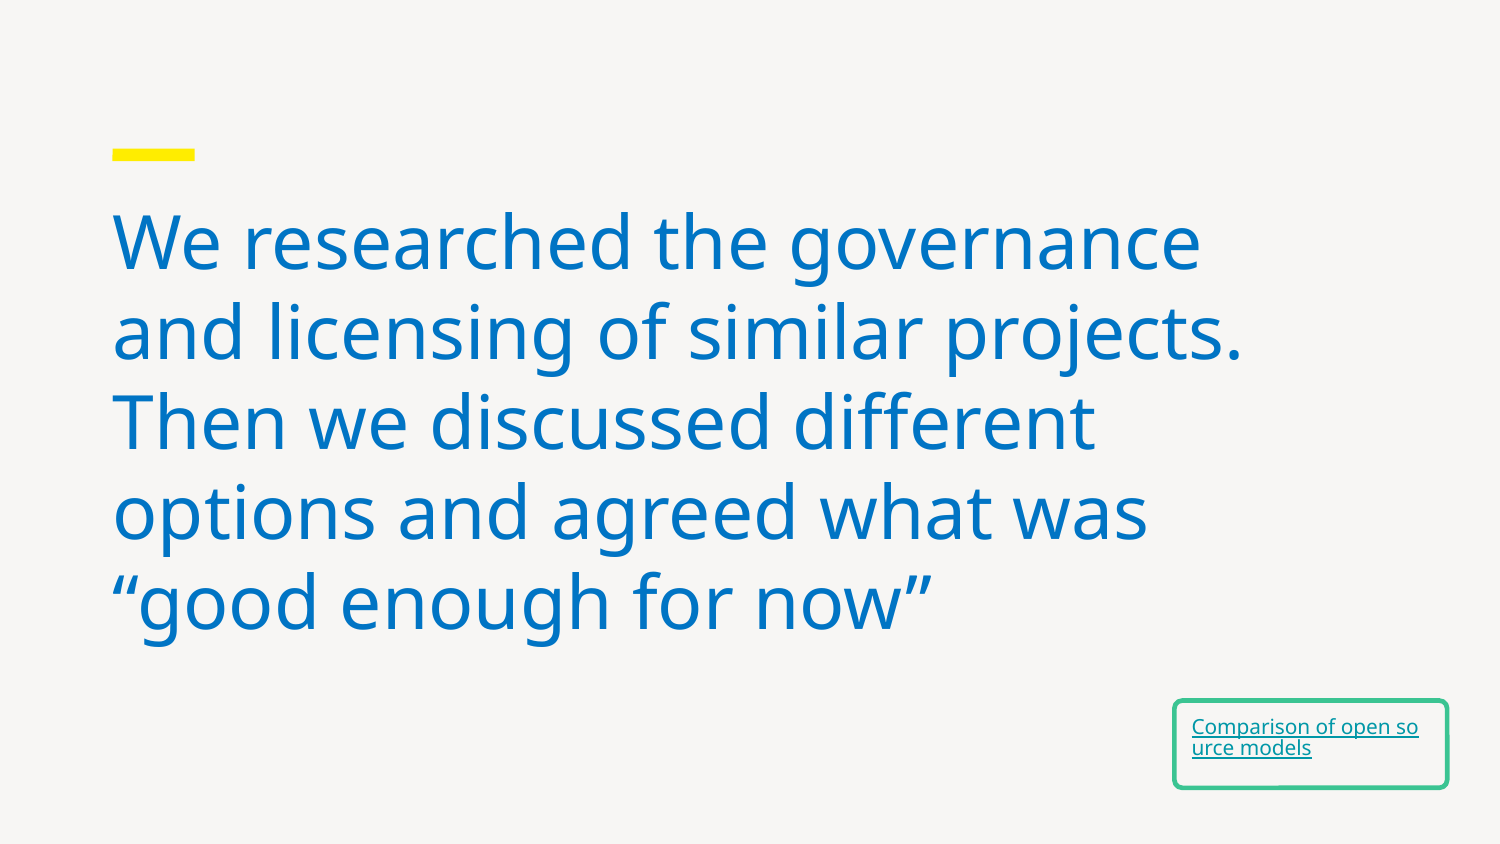

# We researched the governance and licensing of similar projects. Then we discussed different options and agreed what was “good enough for now”
Comparison of open source models